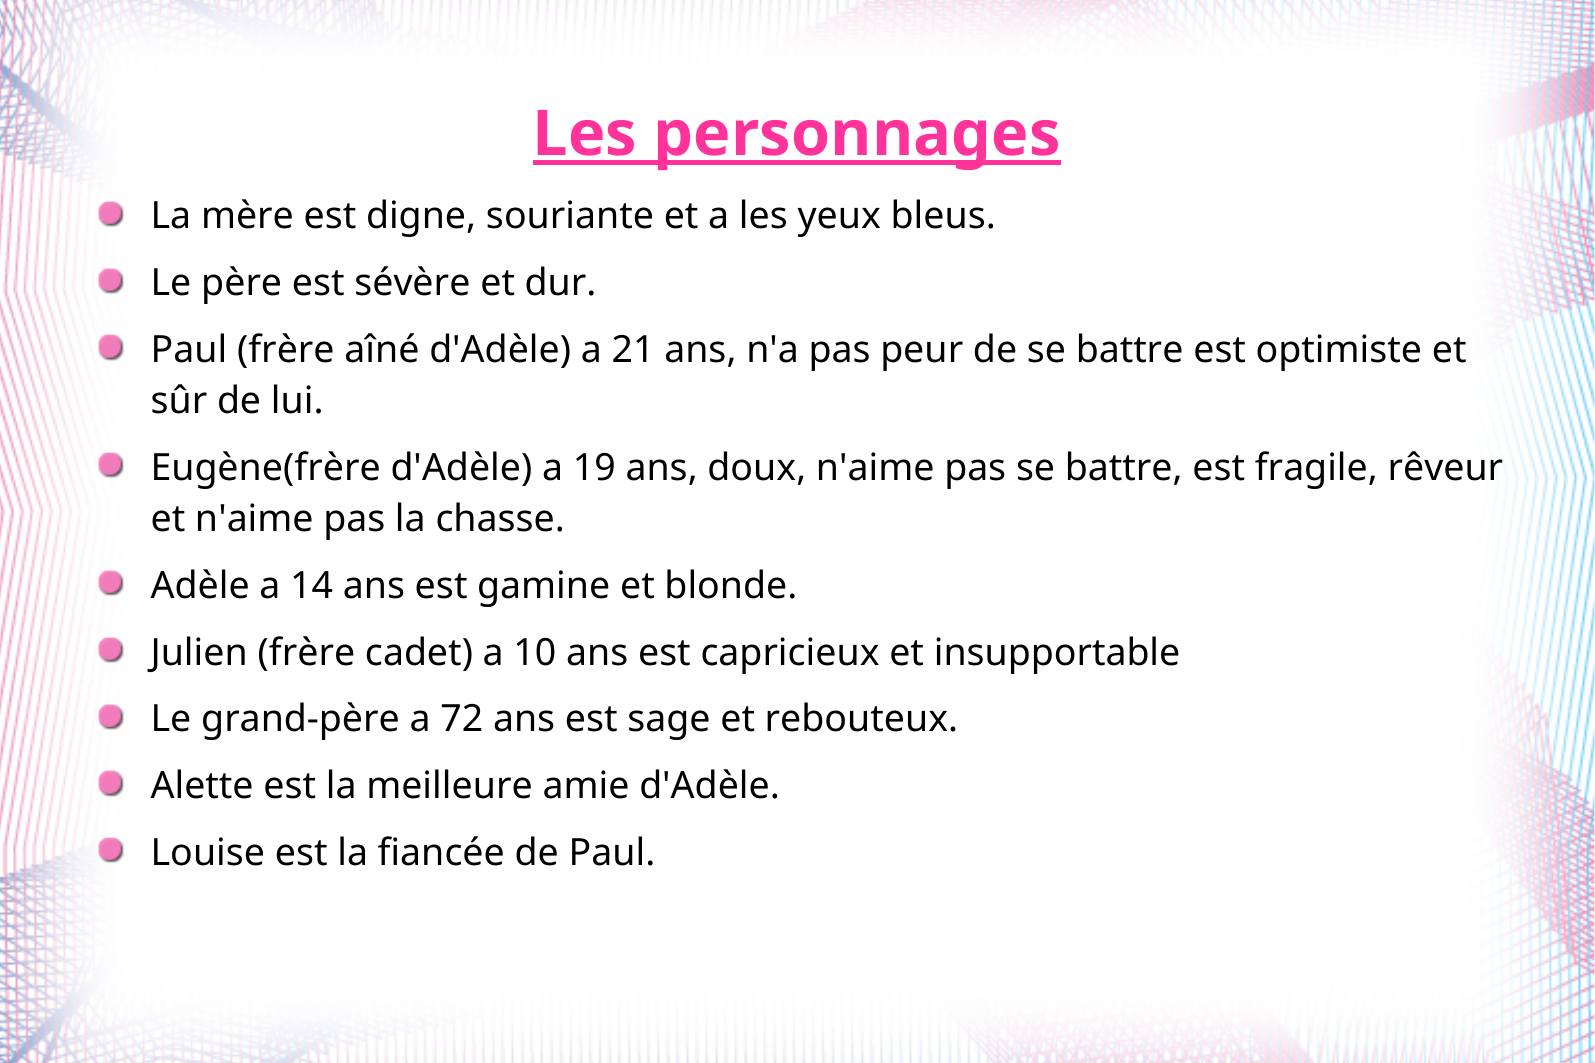

# Les personnages
La mère est digne, souriante et a les yeux bleus.
Le père est sévère et dur.
Paul (frère aîné d'Adèle) a 21 ans, n'a pas peur de se battre est optimiste et sûr de lui.
Eugène(frère d'Adèle) a 19 ans, doux, n'aime pas se battre, est fragile, rêveur et n'aime pas la chasse.
Adèle a 14 ans est gamine et blonde.
Julien (frère cadet) a 10 ans est capricieux et insupportable
Le grand-père a 72 ans est sage et rebouteux.
Alette est la meilleure amie d'Adèle.
Louise est la fiancée de Paul.